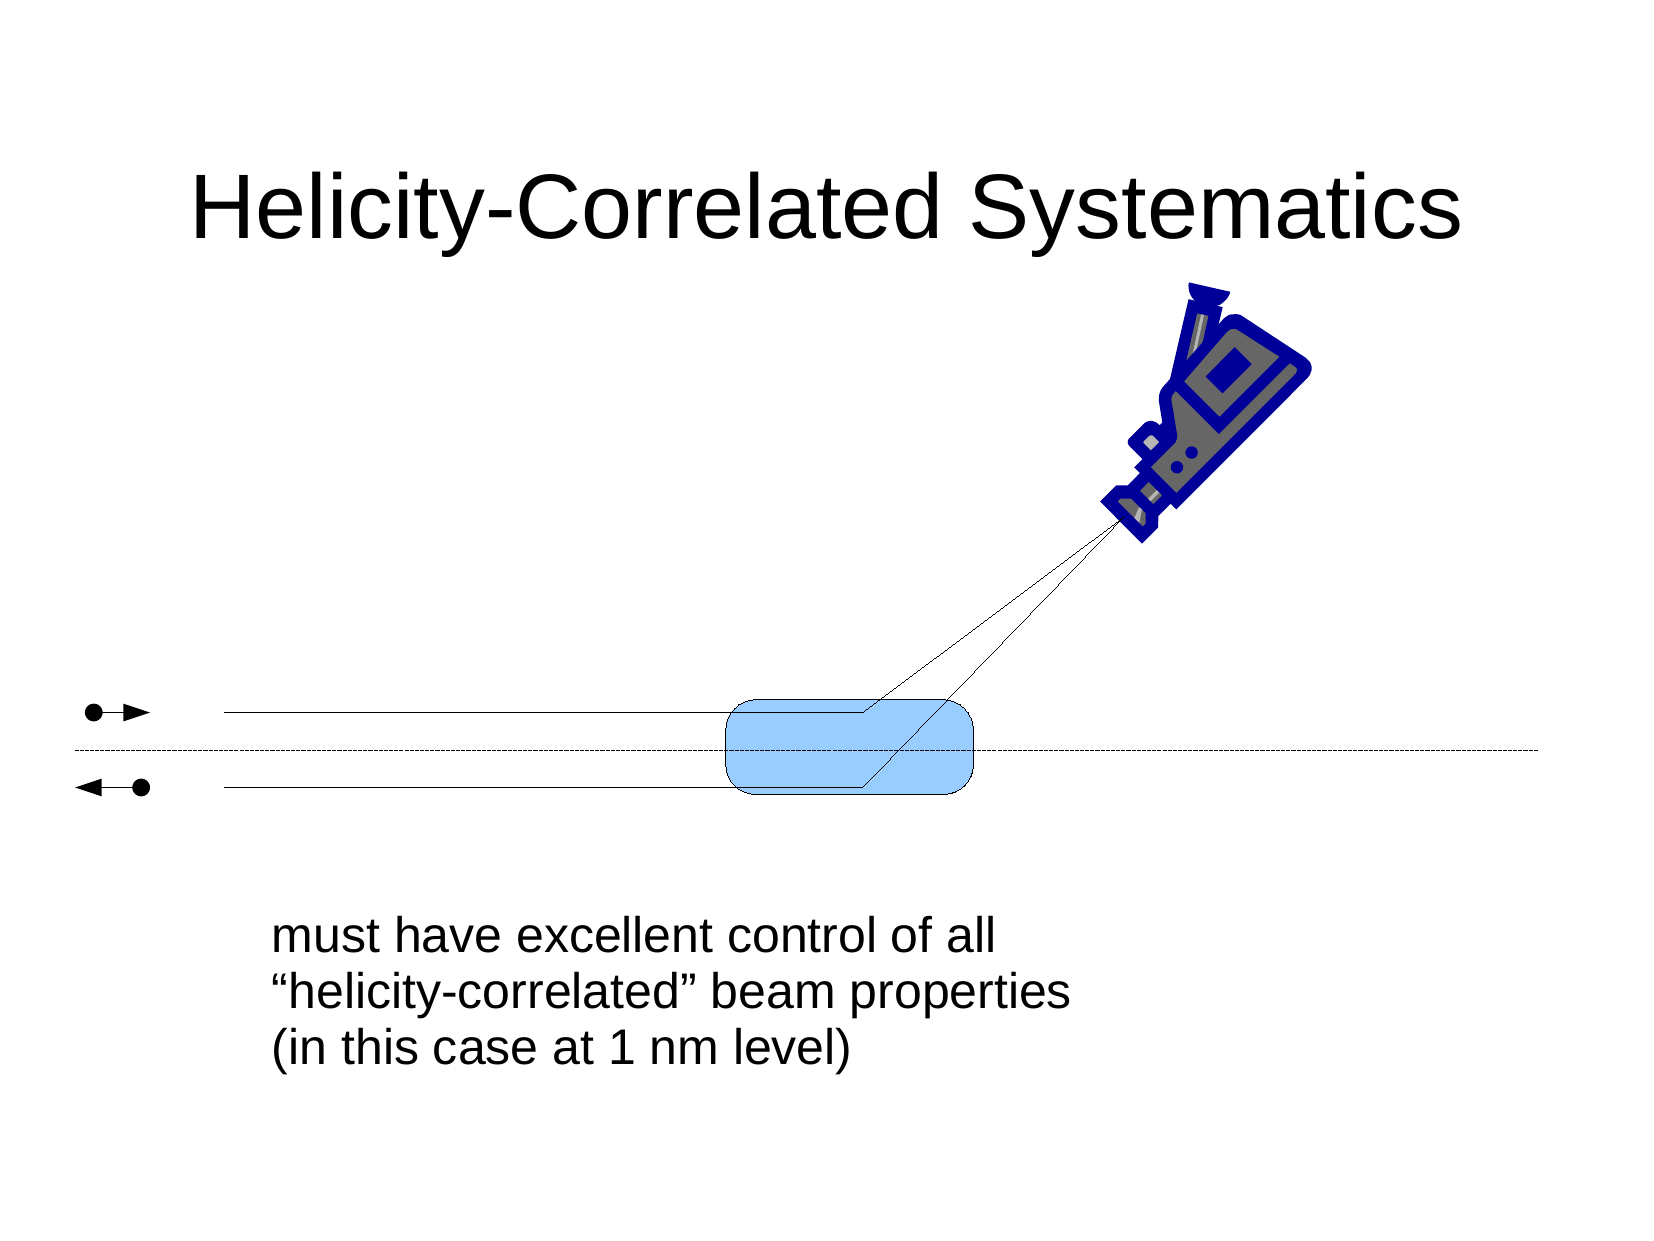

# Helicity-Correlated Systematics
must have excellent control of all
“helicity-correlated” beam properties
(in this case at 1 nm level)